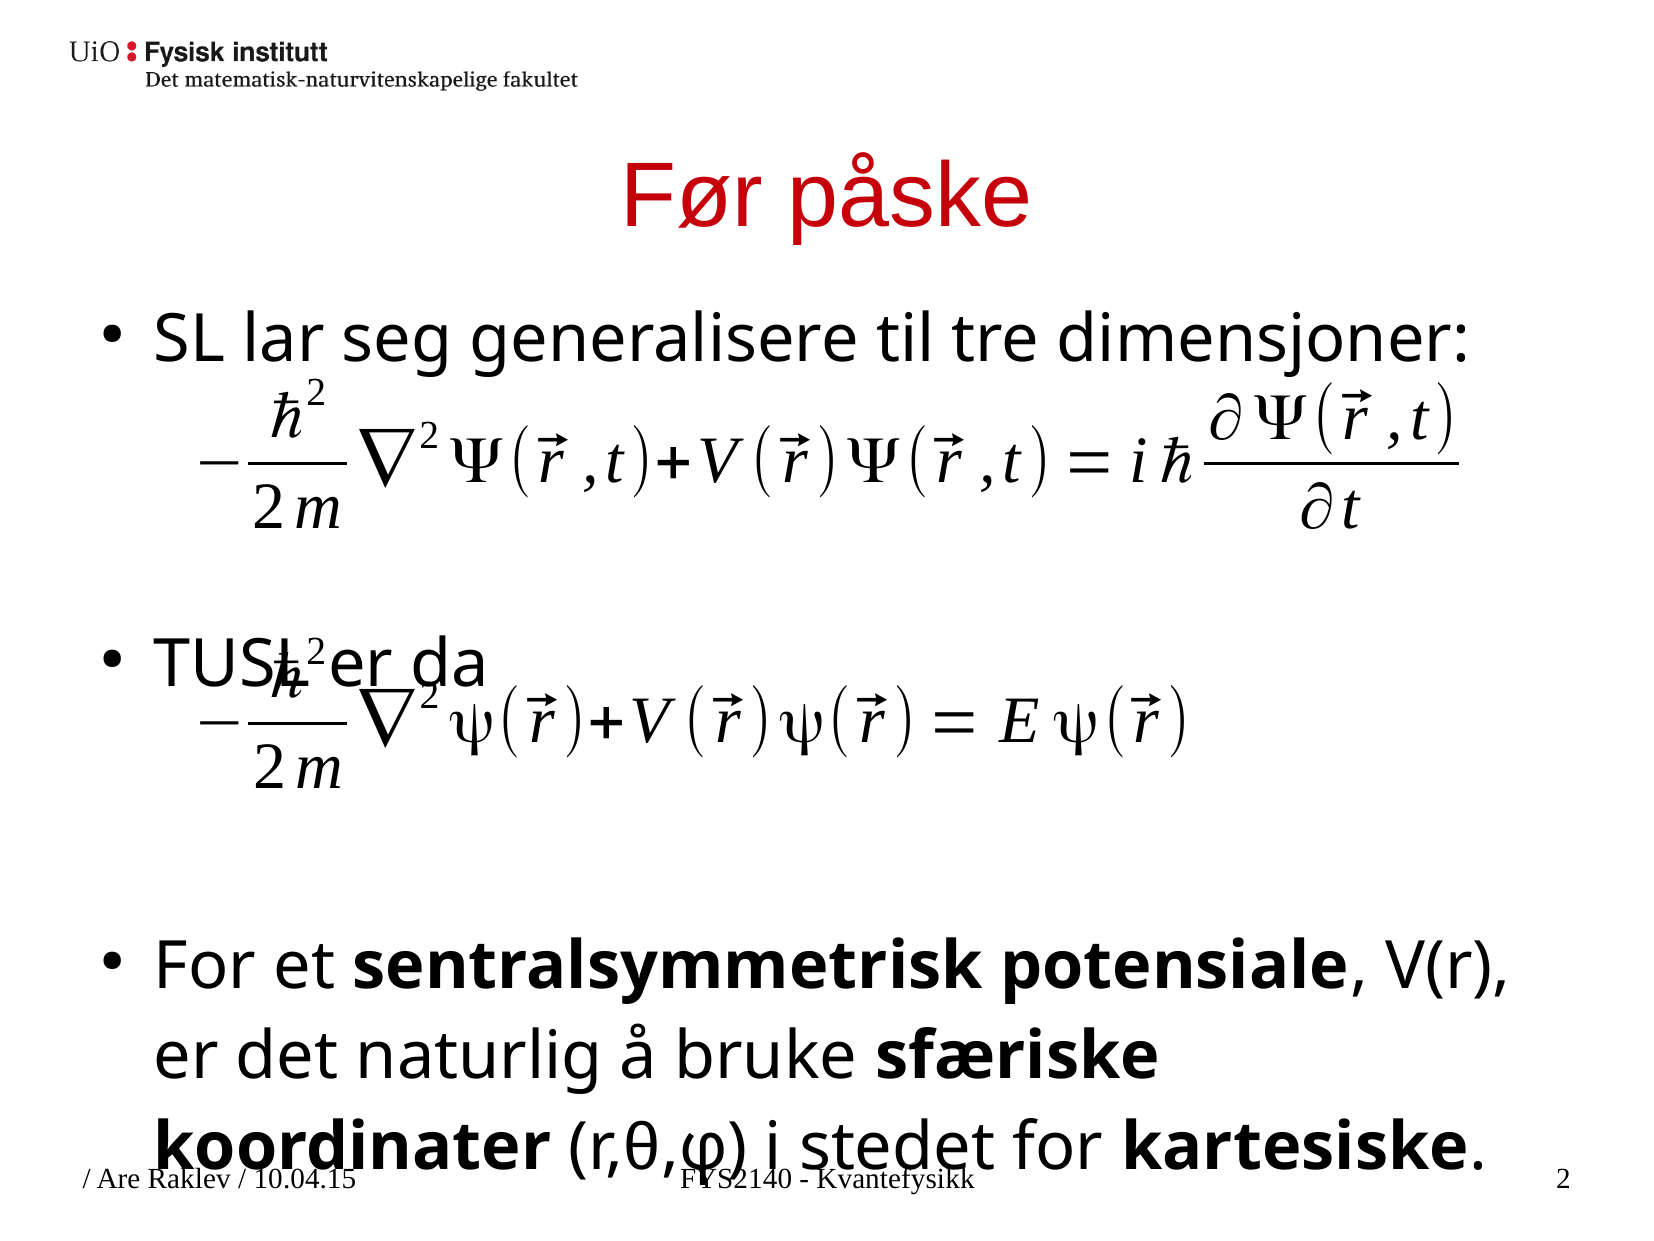

# Før påske
SL lar seg generalisere til tre dimensjoner:
TUSL er da
For et sentralsymmetrisk potensiale, V(r), er det naturlig å bruke sfæriske koordinater (r,θ,φ) i stedet for kartesiske.
/ Are Raklev / 10.04.15
FYS2140 - Kvantefysikk
2